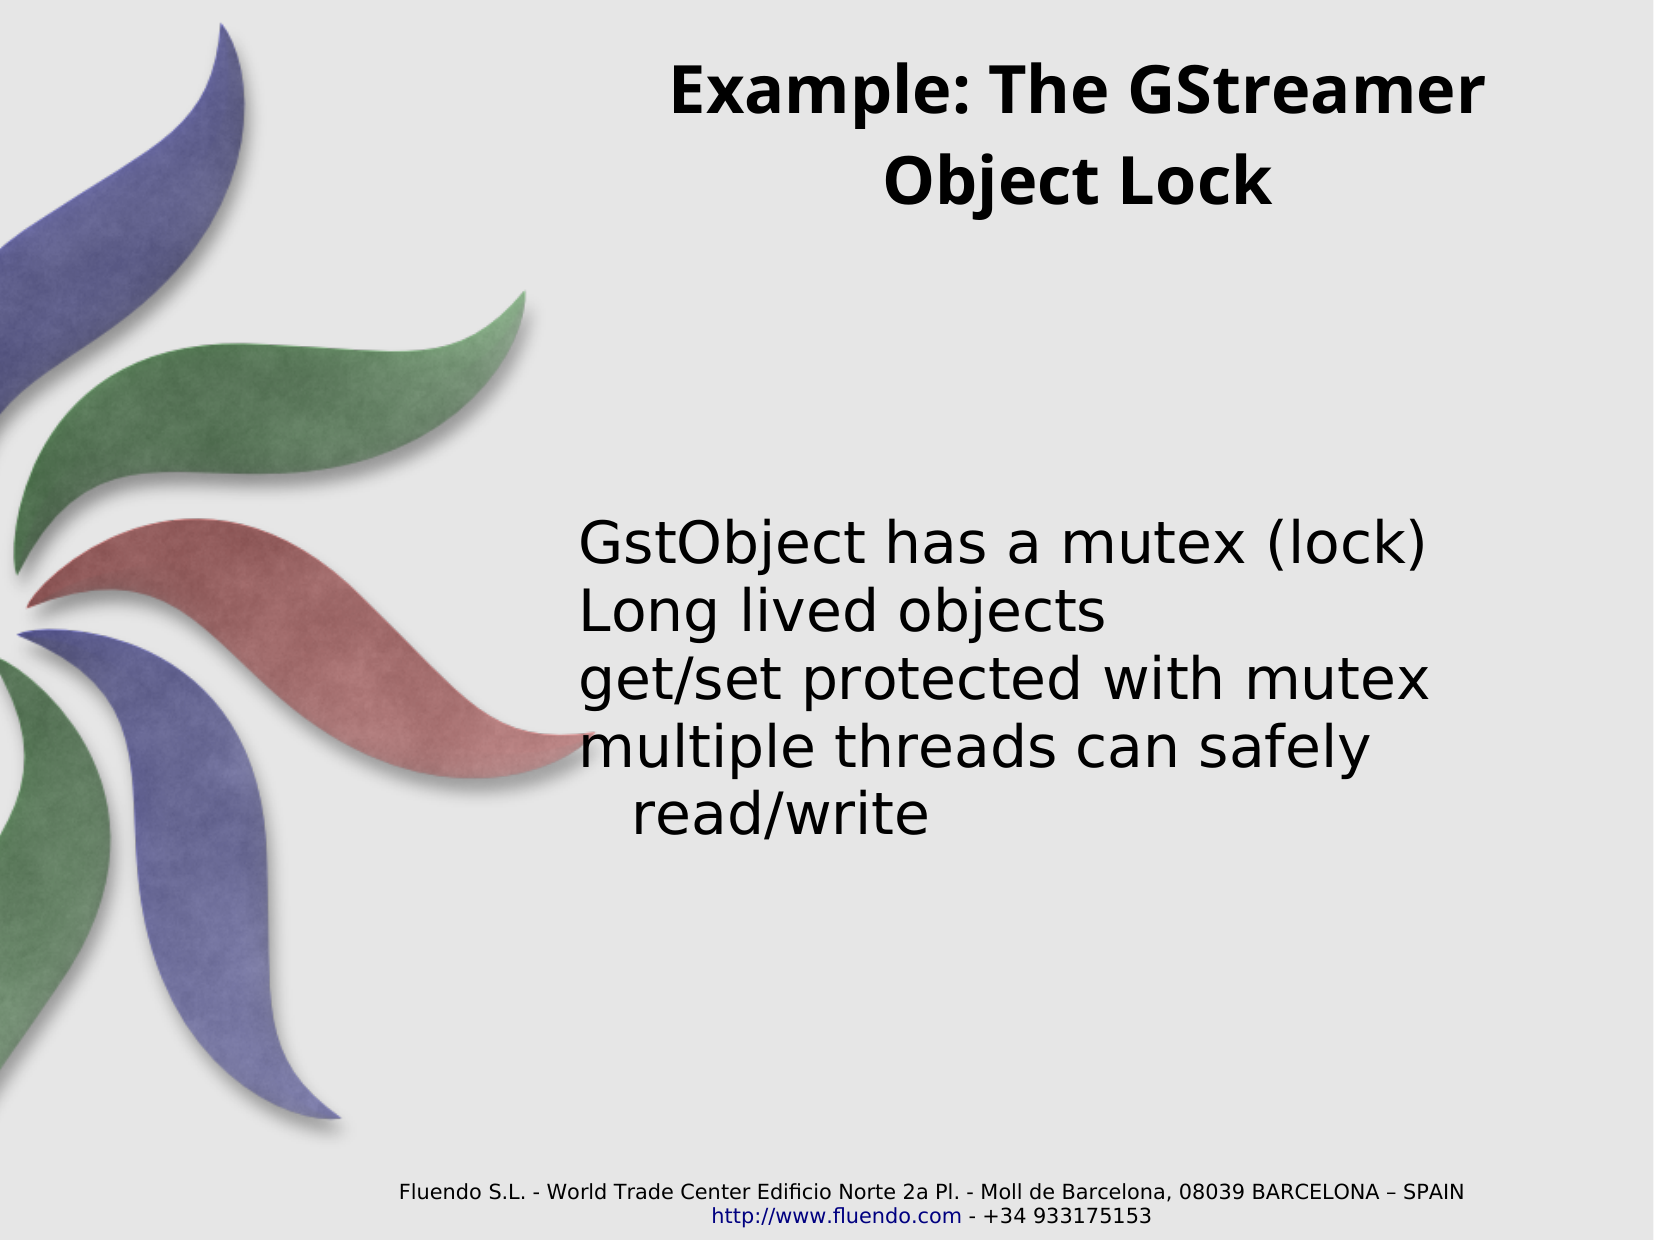

# Example: The GStreamer Object Lock
GstObject has a mutex (lock)
Long lived objects
get/set protected with mutex
multiple threads can safely read/write